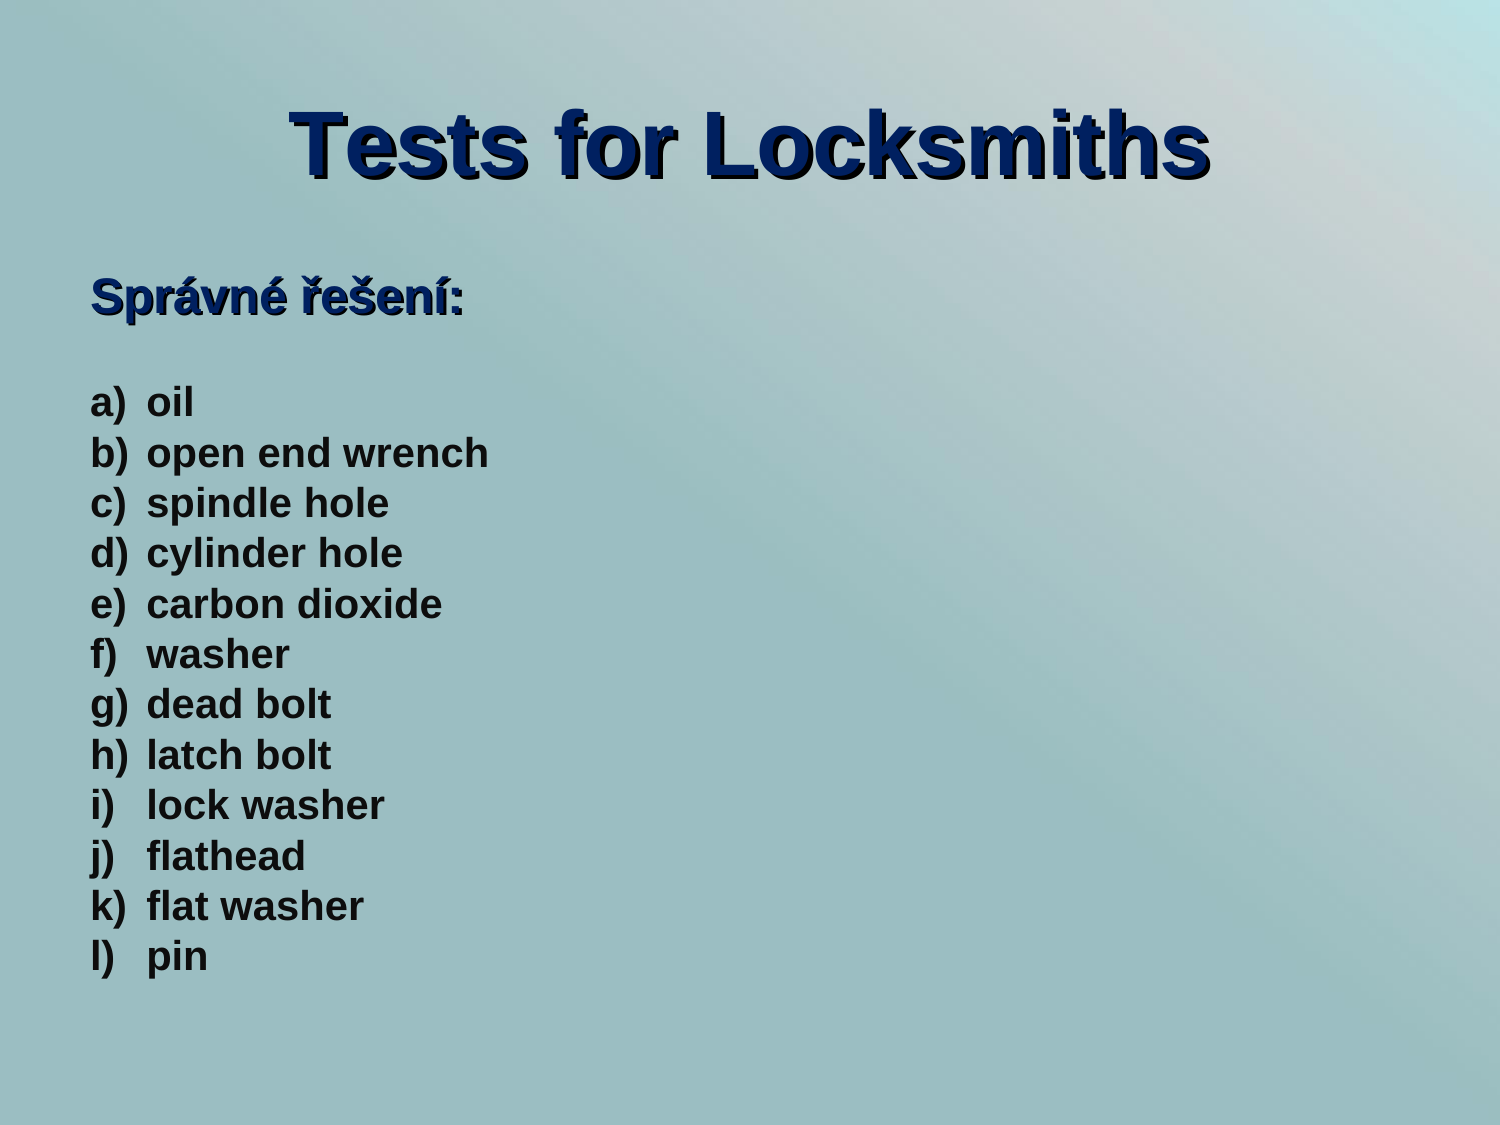

# Tests for Locksmiths
Správné řešení:
oil
open end wrench
spindle hole
cylinder hole
carbon dioxide
washer
dead bolt
latch bolt
lock washer
flathead
flat washer
pin